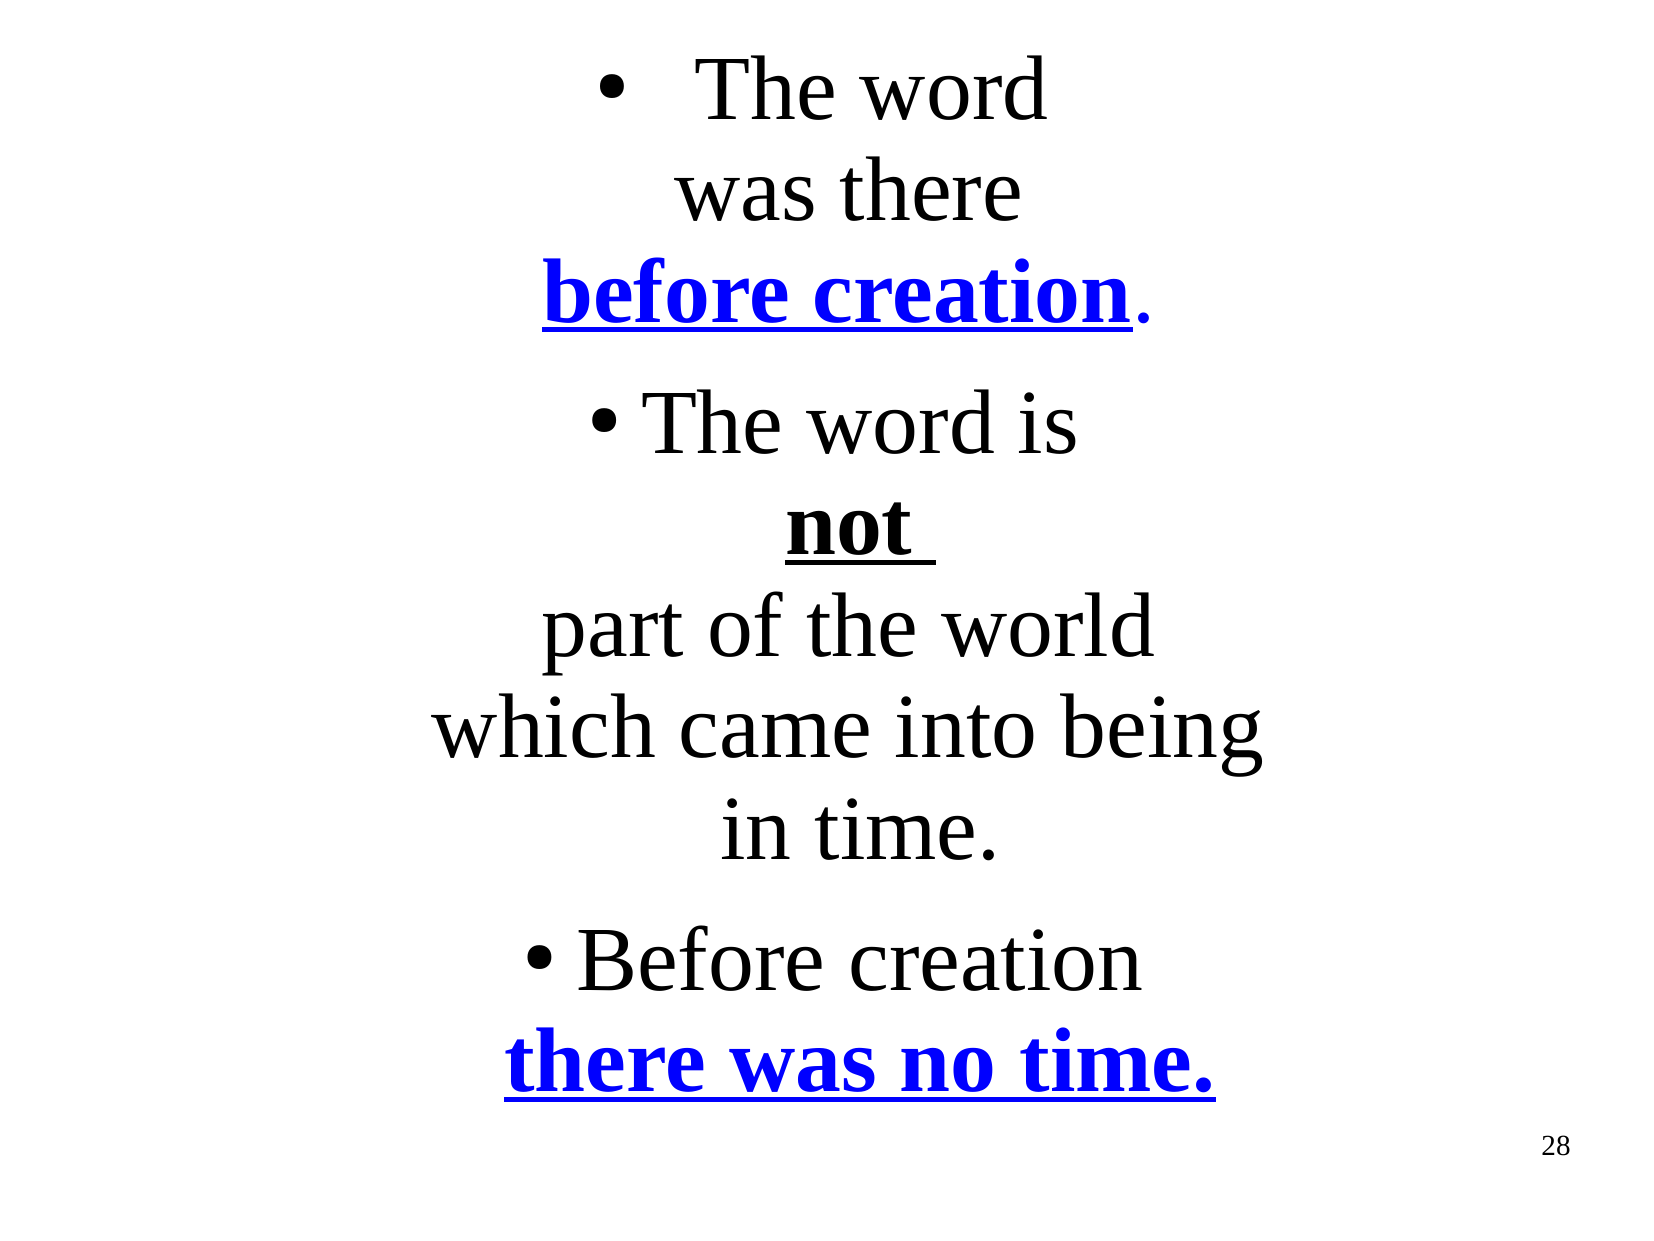

# The word was there before creation.
The word is
not
part of the world
which came into being
in time.
Before creation
there was no time.
28